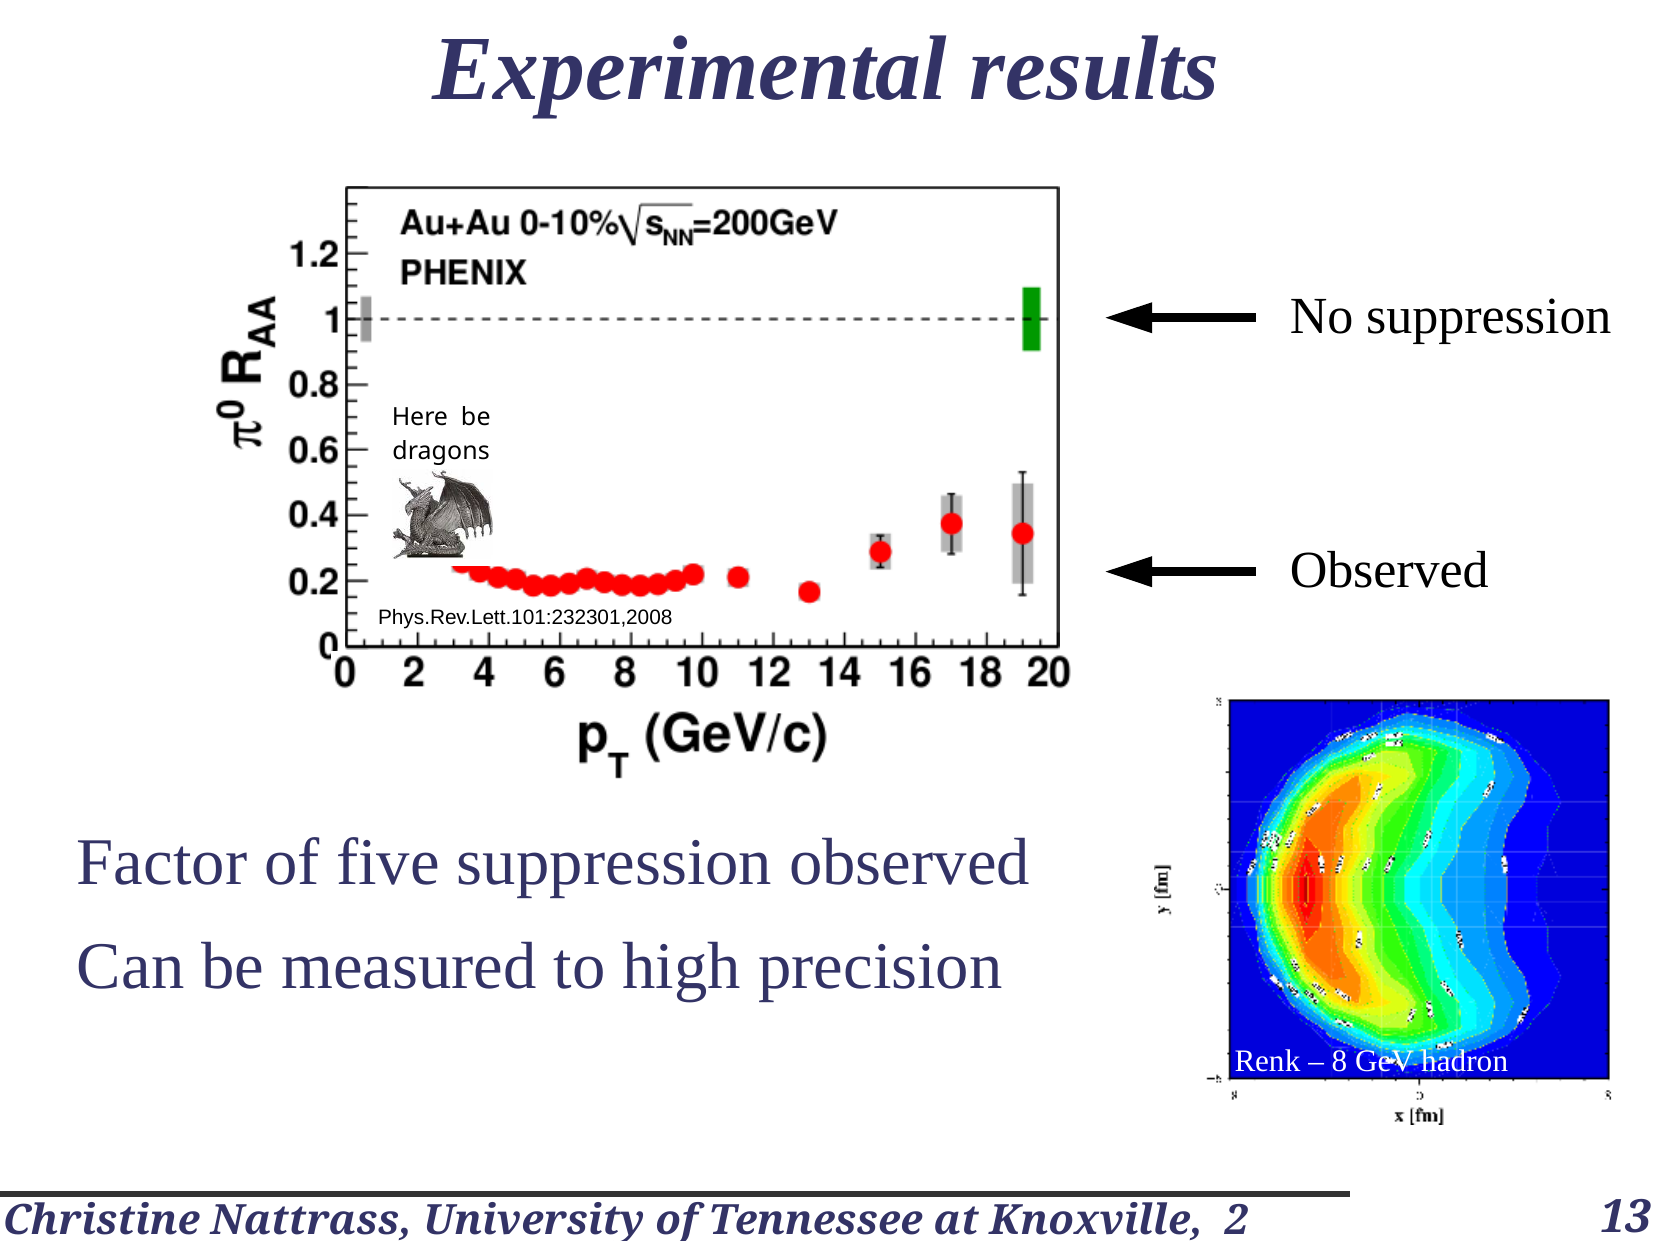

# Experimental results
Phys.Rev.Lett.101:232301,2008
No suppression
Here be dragons
Observed
Renk – 8 GeV hadron
Factor of five suppression observed
Can be measured to high precision